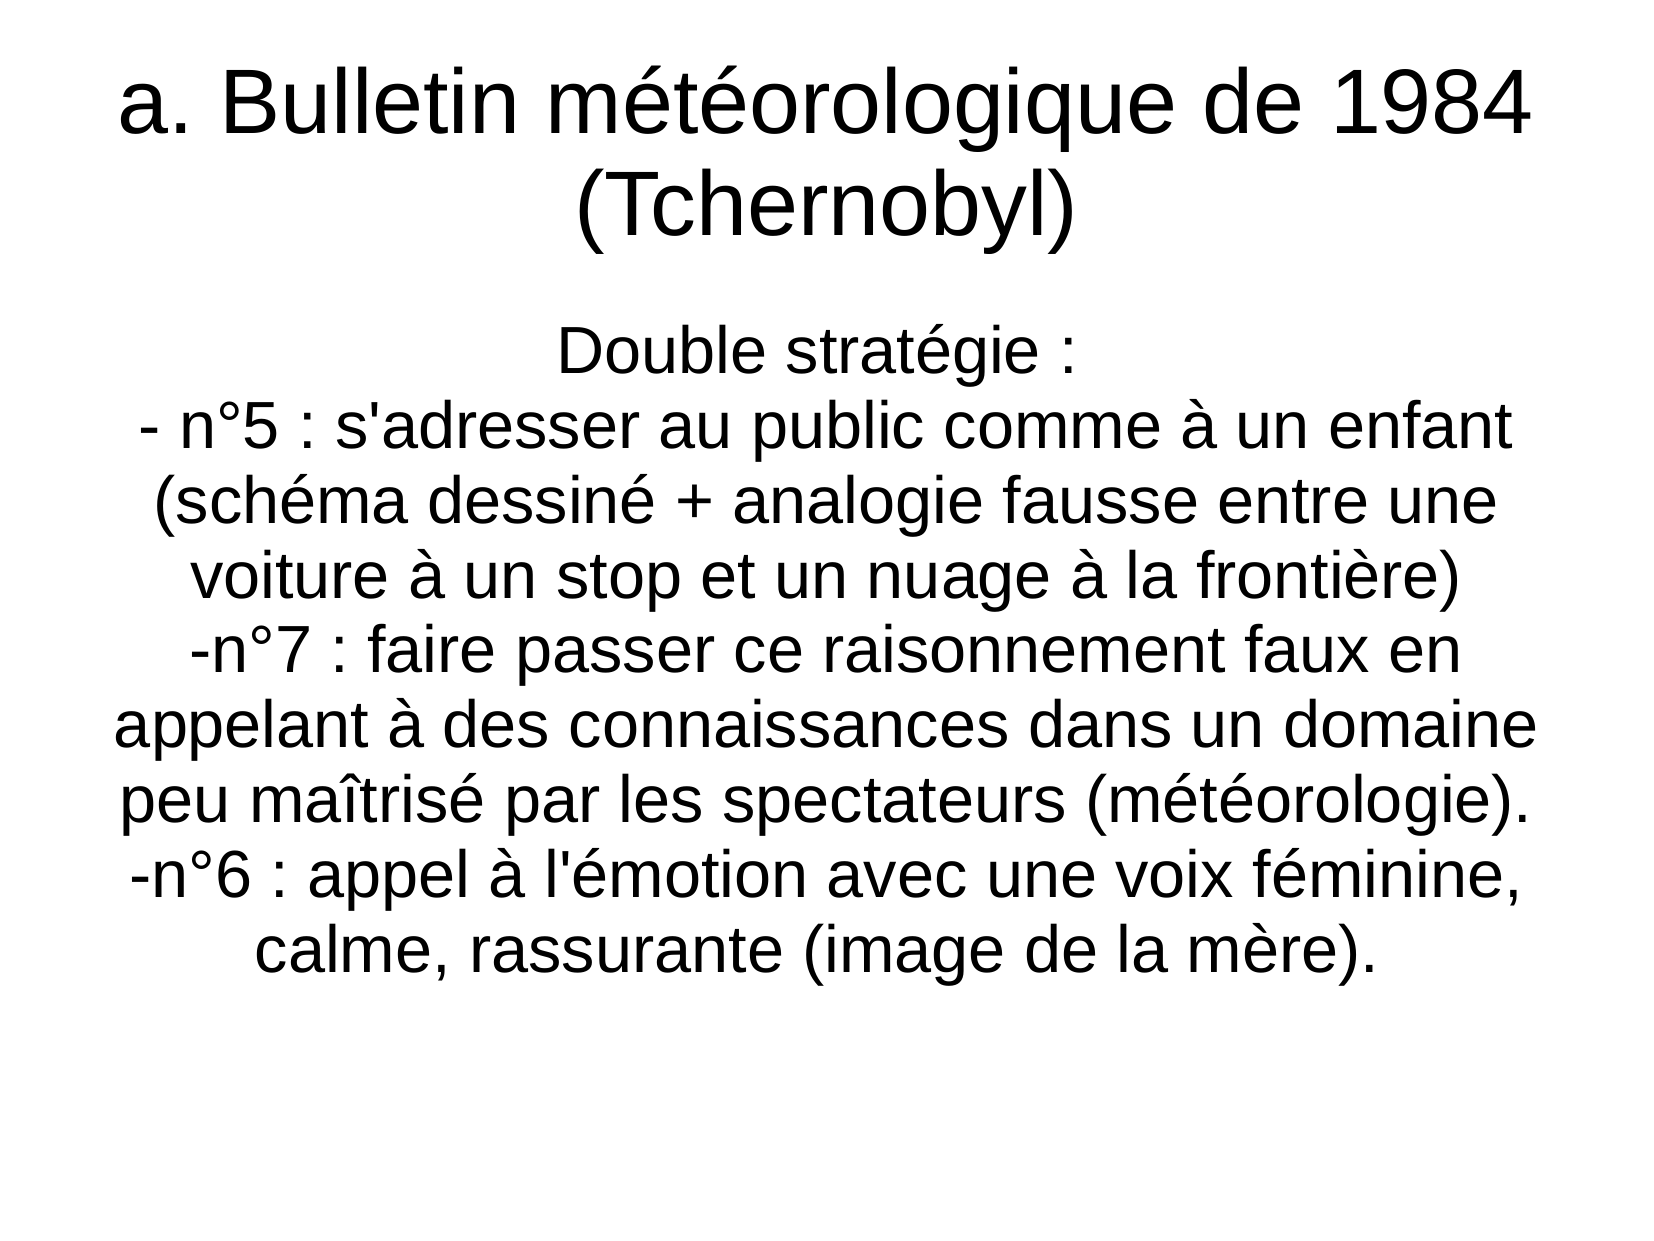

# a. Bulletin météorologique de 1984 (Tchernobyl)
Double stratégie :
- n°5 : s'adresser au public comme à un enfant (schéma dessiné + analogie fausse entre une voiture à un stop et un nuage à la frontière)
-n°7 : faire passer ce raisonnement faux en appelant à des connaissances dans un domaine peu maîtrisé par les spectateurs (météorologie).
-n°6 : appel à l'émotion avec une voix féminine, calme, rassurante (image de la mère).